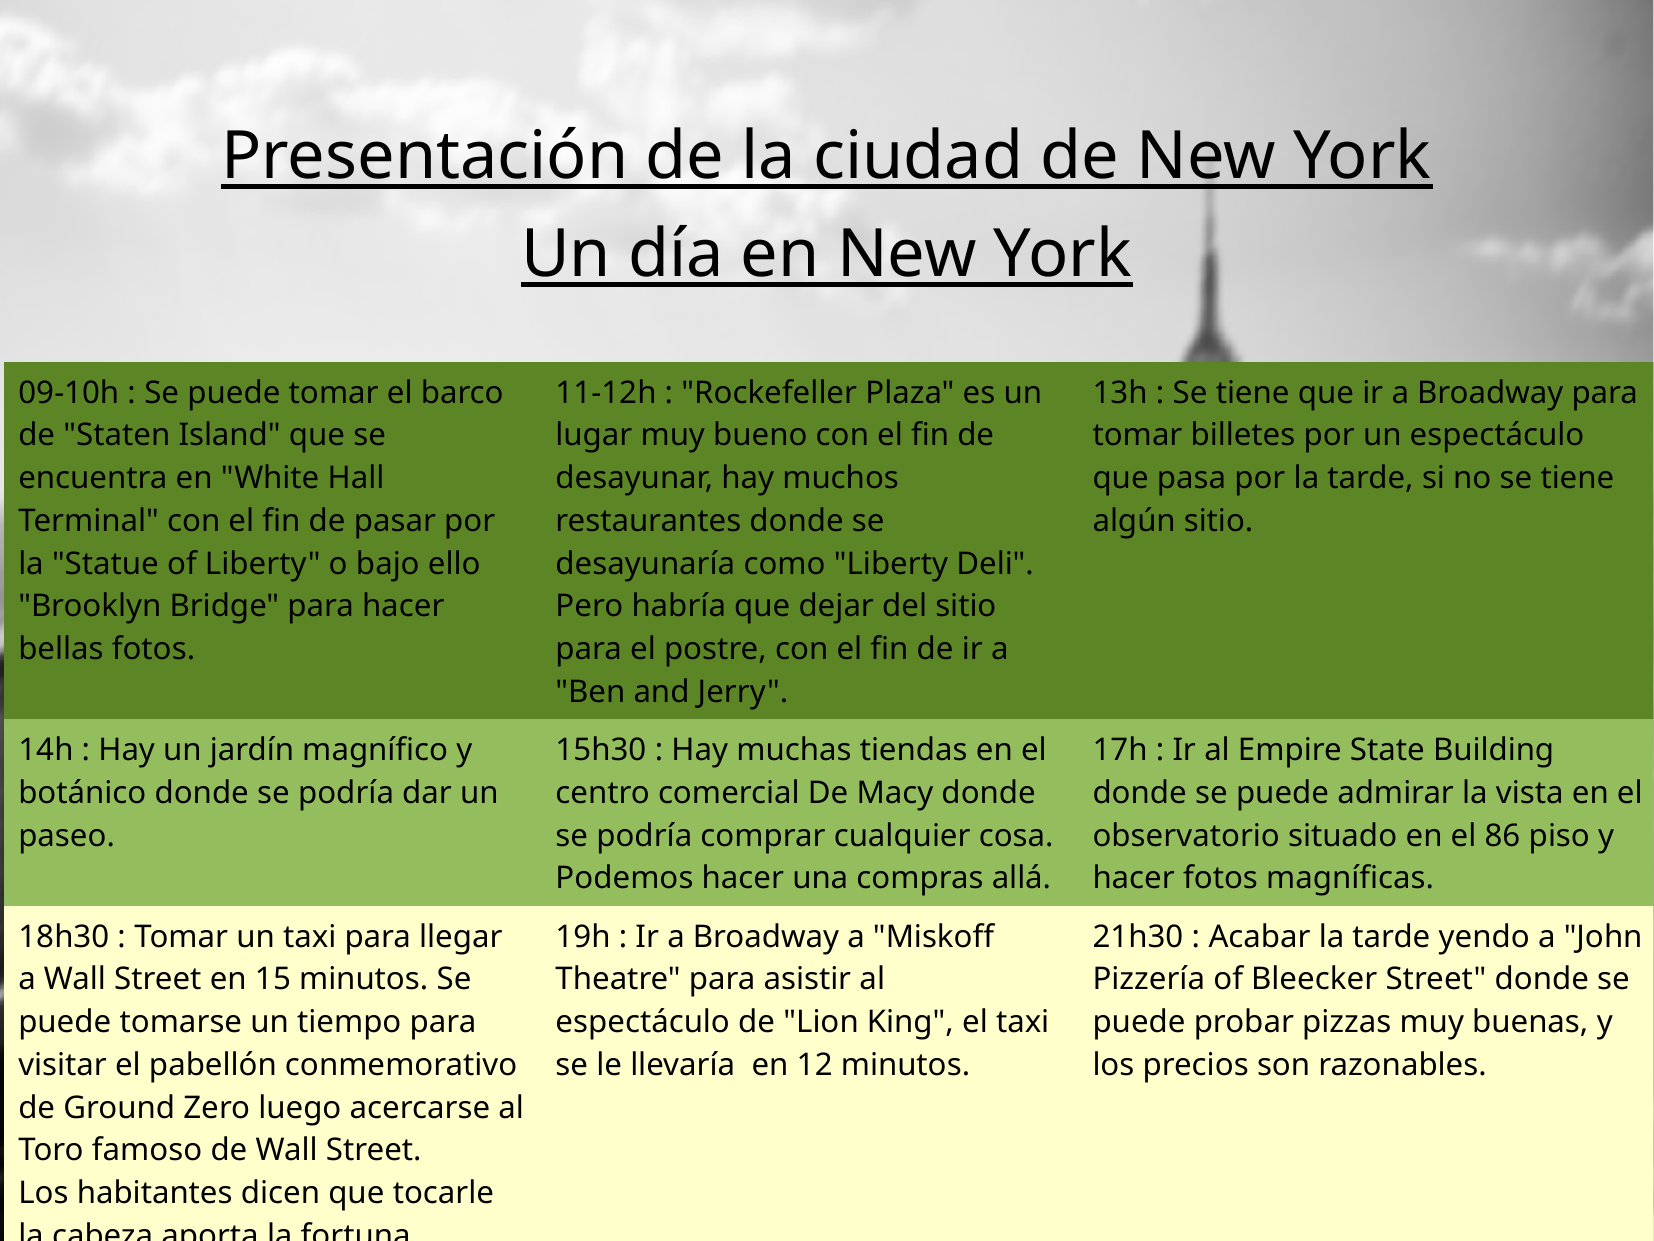

# Presentación de la ciudad de New York
Un día en New York
| 09-10h : Se puede tomar el barco de "Staten Island" que se encuentra en "White Hall Terminal" con el fin de pasar por la "Statue of Liberty" o bajo ello "Brooklyn Bridge" para hacer bellas fotos. | 11-12h : "Rockefeller Plaza" es un lugar muy bueno con el fin de desayunar, hay muchos restaurantes donde se desayunaría como "Liberty Deli". Pero habría que dejar del sitio para el postre, con el fin de ir a "Ben and Jerry". | 13h : Se tiene que ir a Broadway para tomar billetes por un espectáculo que pasa por la tarde, si no se tiene algún sitio. |
| --- | --- | --- |
| 14h : Hay un jardín magnífico y botánico donde se podría dar un paseo. | 15h30 : Hay muchas tiendas en el centro comercial De Macy donde se podría comprar cualquier cosa. Podemos hacer una compras allá. | 17h : Ir al Empire State Building donde se puede admirar la vista en el observatorio situado en el 86 piso y hacer fotos magníficas. |
| 18h30 : Tomar un taxi para llegar a Wall Street en 15 minutos. Se puede tomarse un tiempo para visitar el pabellón conmemorativo de Ground Zero luego acercarse al Toro famoso de Wall Street. Los habitantes dicen que tocarle la cabeza aporta la fortuna. | 19h : Ir a Broadway a "Miskoff Theatre" para asistir al espectáculo de "Lion King", el taxi se le llevaría en 12 minutos. | 21h30 : Acabar la tarde yendo a "John Pizzería of Bleecker Street" donde se puede probar pizzas muy buenas, y los precios son razonables. |